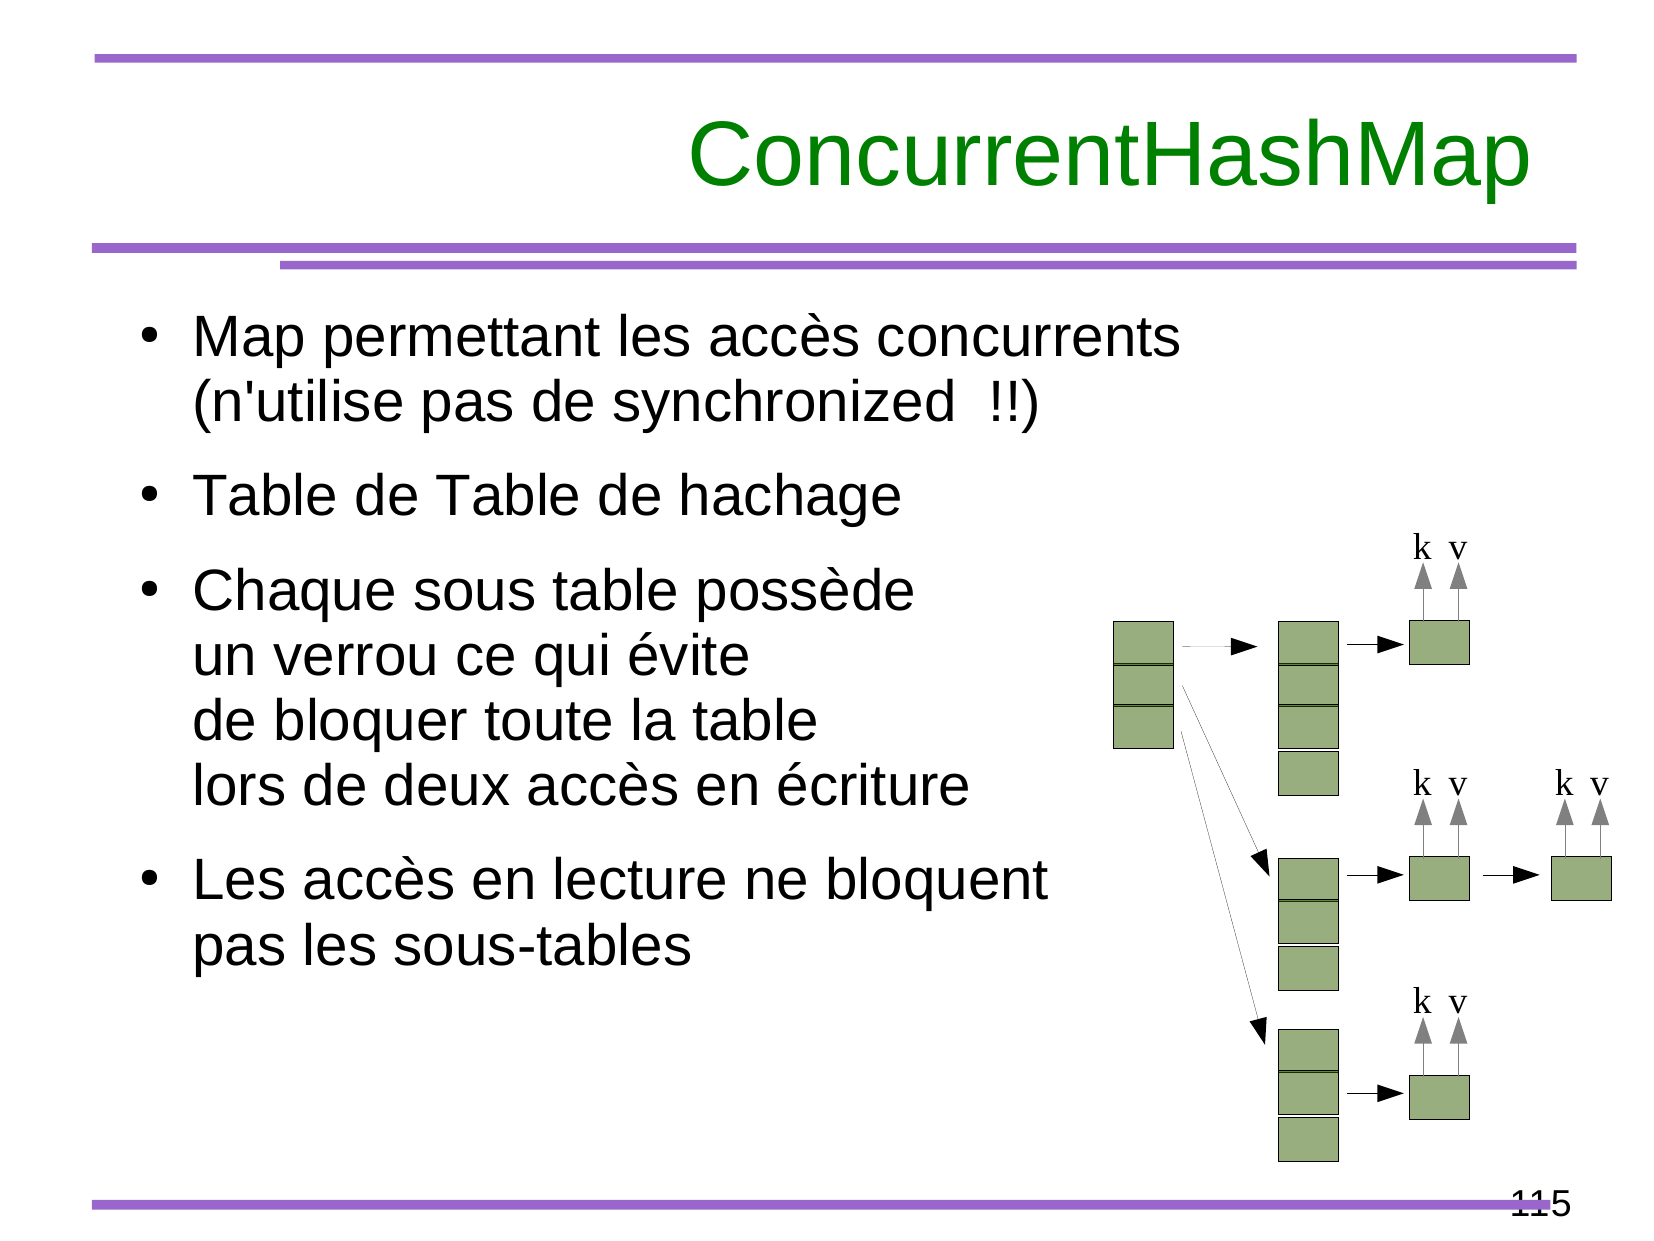

# ConcurrentHashMap
Map permettant les accès concurrents
(n'utilise pas de synchronized !!)
Table de Table de hachage
Chaque sous table possède
un verrou ce qui évite
de bloquer toute la table
lors de deux accès en écriture
Les accès en lecture ne bloquent
pas les sous-tables
k
v
k
v
k
v
k
v